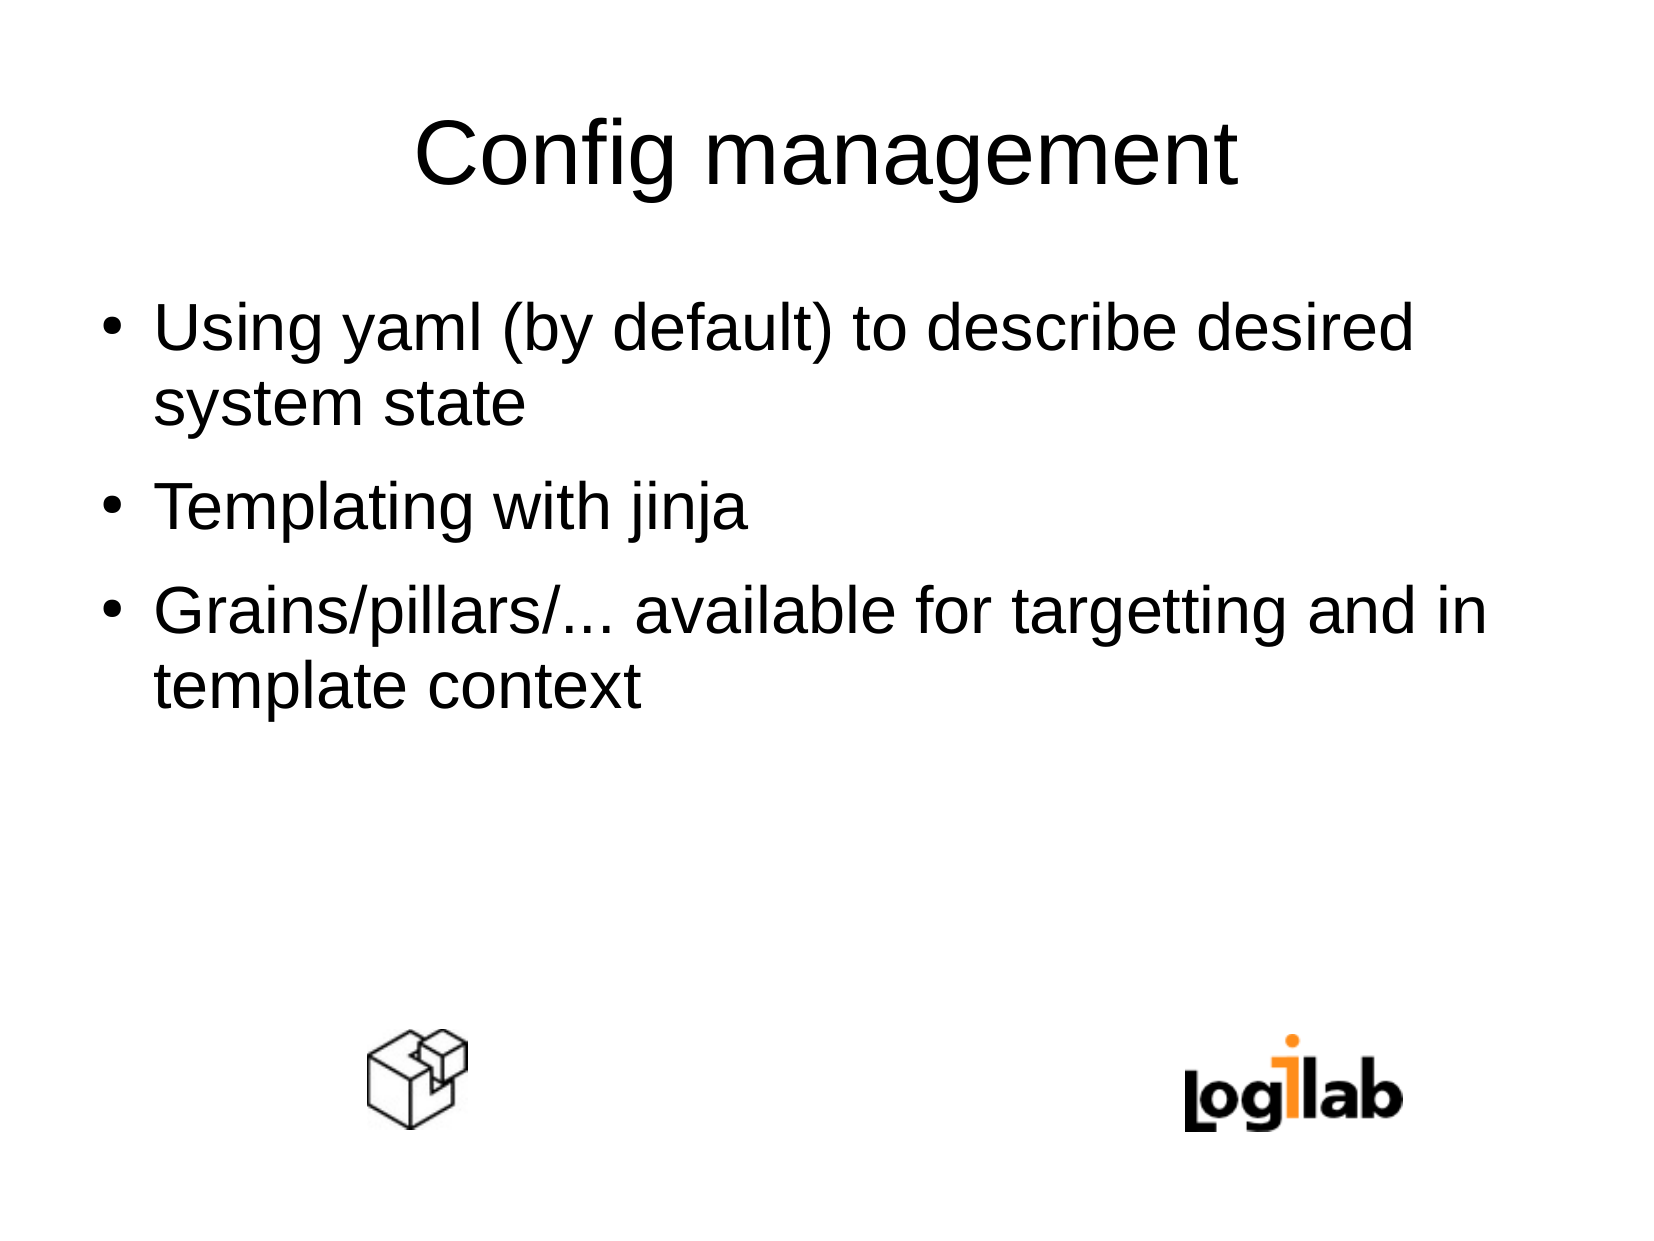

# Config management
Using yaml (by default) to describe desired system state
Templating with jinja
Grains/pillars/... available for targetting and in template context